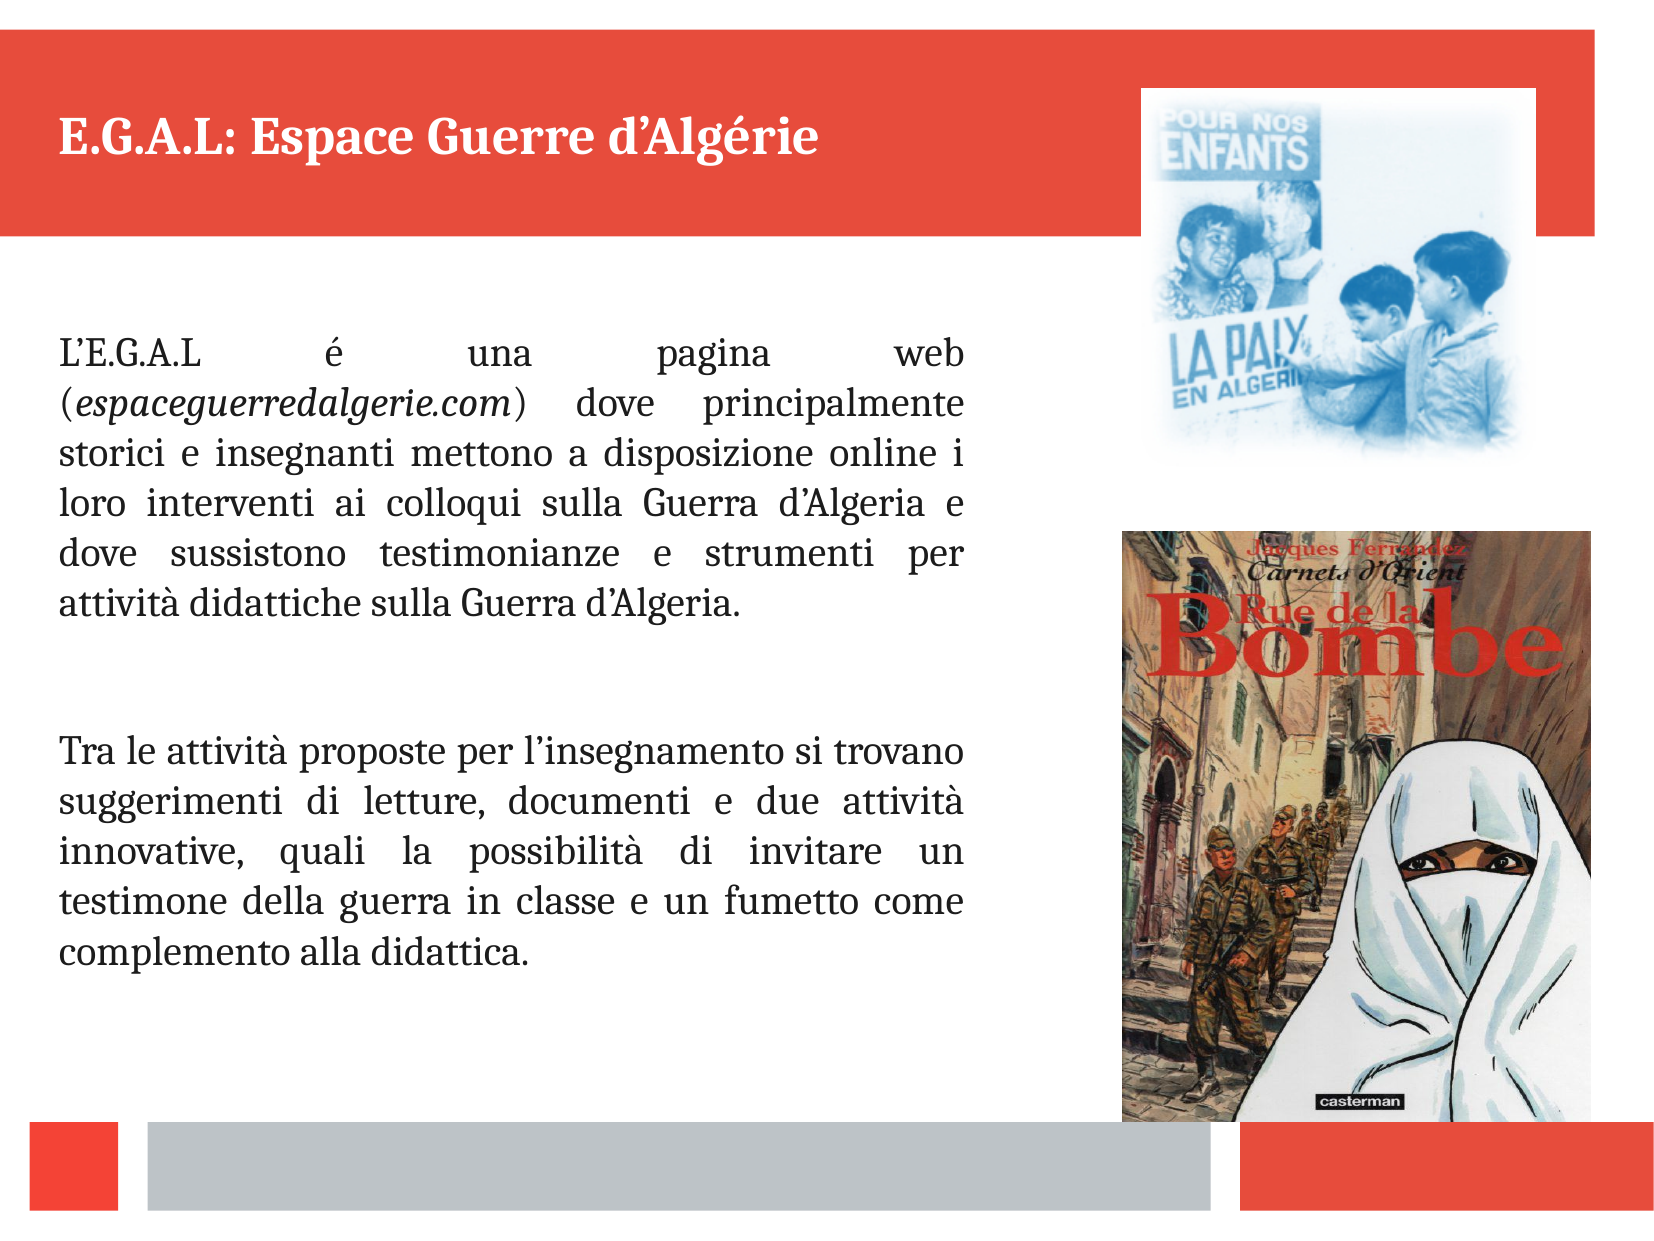

# E.G.A.L: Espace Guerre d’Algérie
L’E.G.A.L é una pagina web (espaceguerredalgerie.com) dove principalmente storici e insegnanti mettono a disposizione online i loro interventi ai colloqui sulla Guerra d’Algeria e dove sussistono testimonianze e strumenti per attività didattiche sulla Guerra d’Algeria.
Tra le attività proposte per l’insegnamento si trovano suggerimenti di letture, documenti e due attività innovative, quali la possibilità di invitare un testimone della guerra in classe e un fumetto come complemento alla didattica.